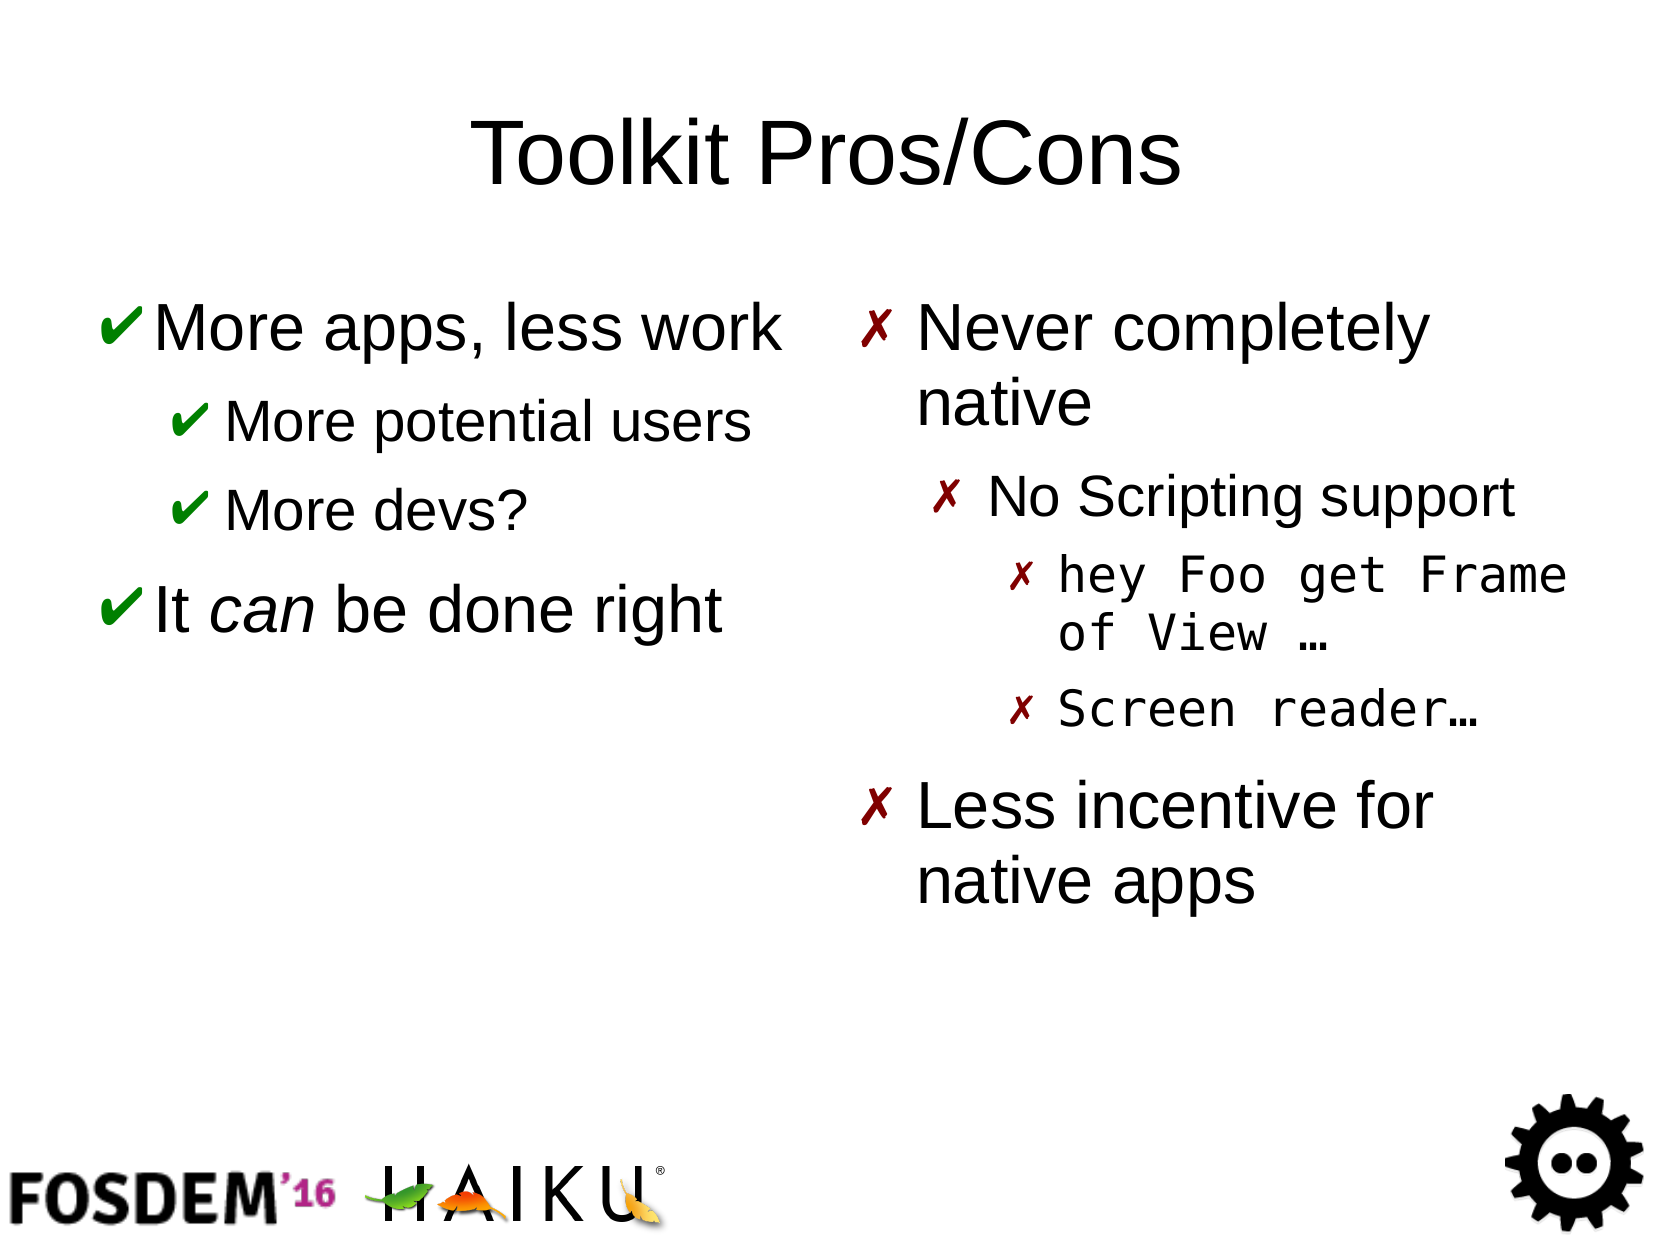

# Toolkit Pros/Cons
More apps, less work
More potential users
More devs?
It can be done right
Never completely native
No Scripting support
hey Foo get Frame of View …
Screen reader…
Less incentive for native apps